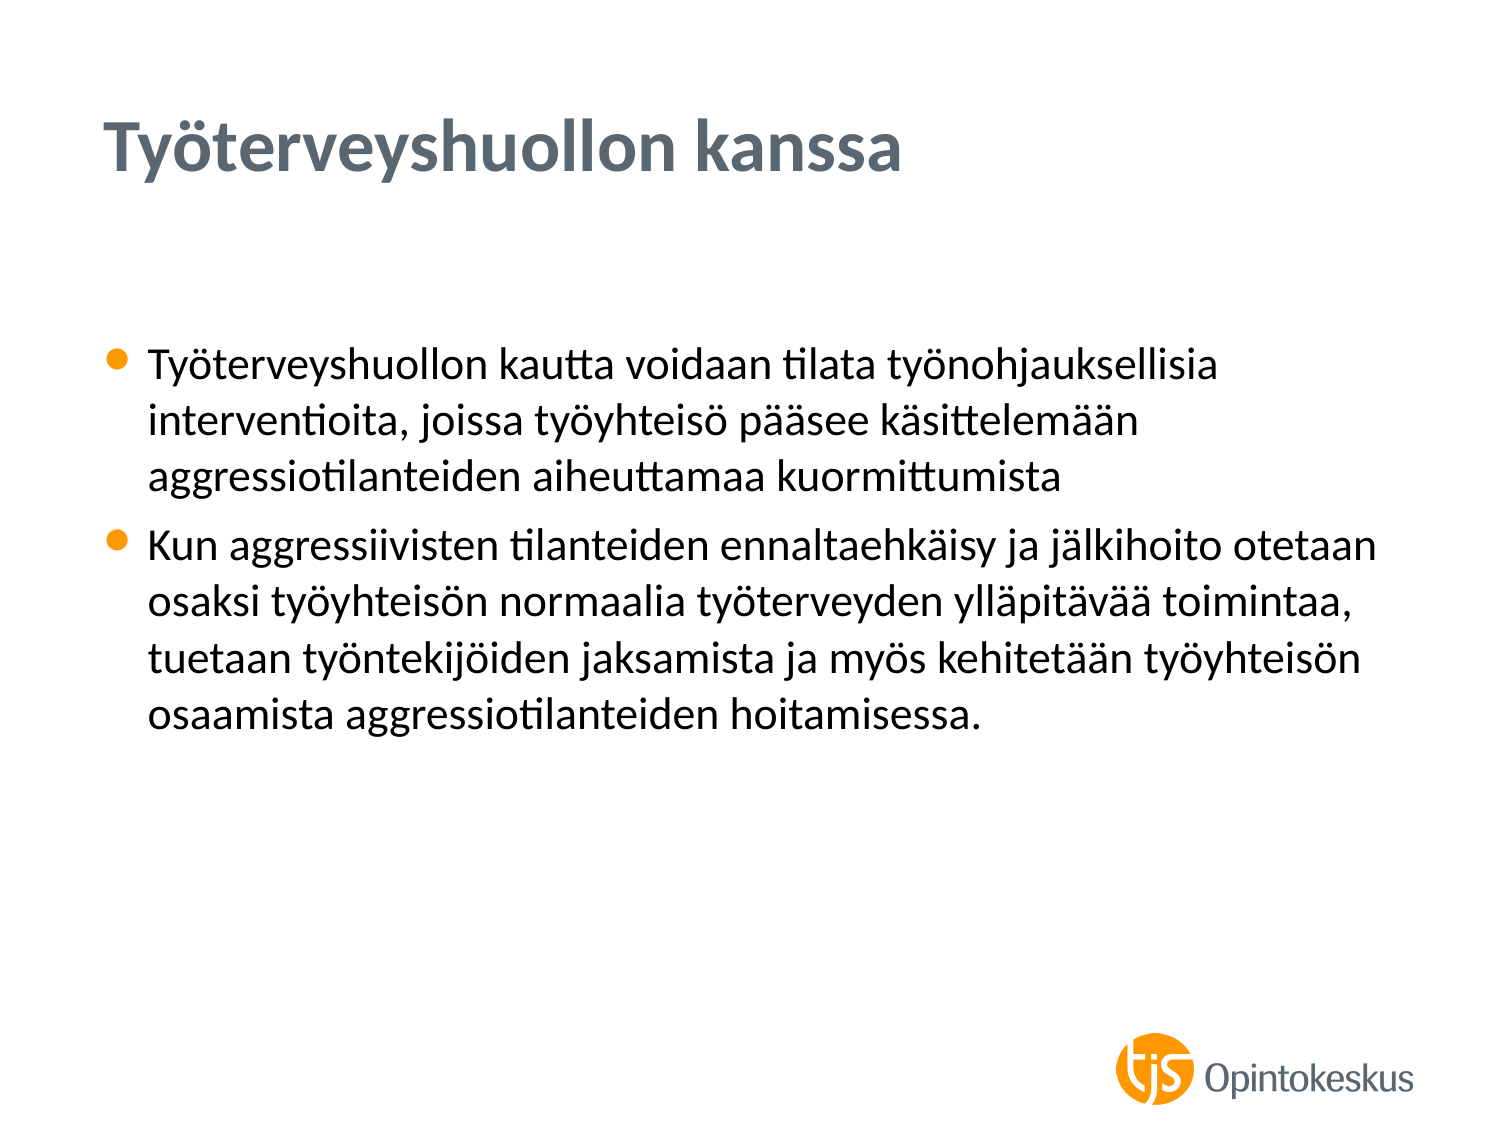

Työterveyshuollon kanssa
# Työterveyshuollon kautta voidaan tilata työnohjauksellisia interventioita, joissa työyhteisö pääsee käsittelemään aggressiotilanteiden aiheuttamaa kuormittumista
Kun aggressiivisten tilanteiden ennaltaehkäisy ja jälkihoito otetaan osaksi työyhteisön normaalia työterveyden ylläpitävää toimintaa, tuetaan työntekijöiden jaksamista ja myös kehitetään työyhteisön osaamista aggressiotilanteiden hoitamisessa.